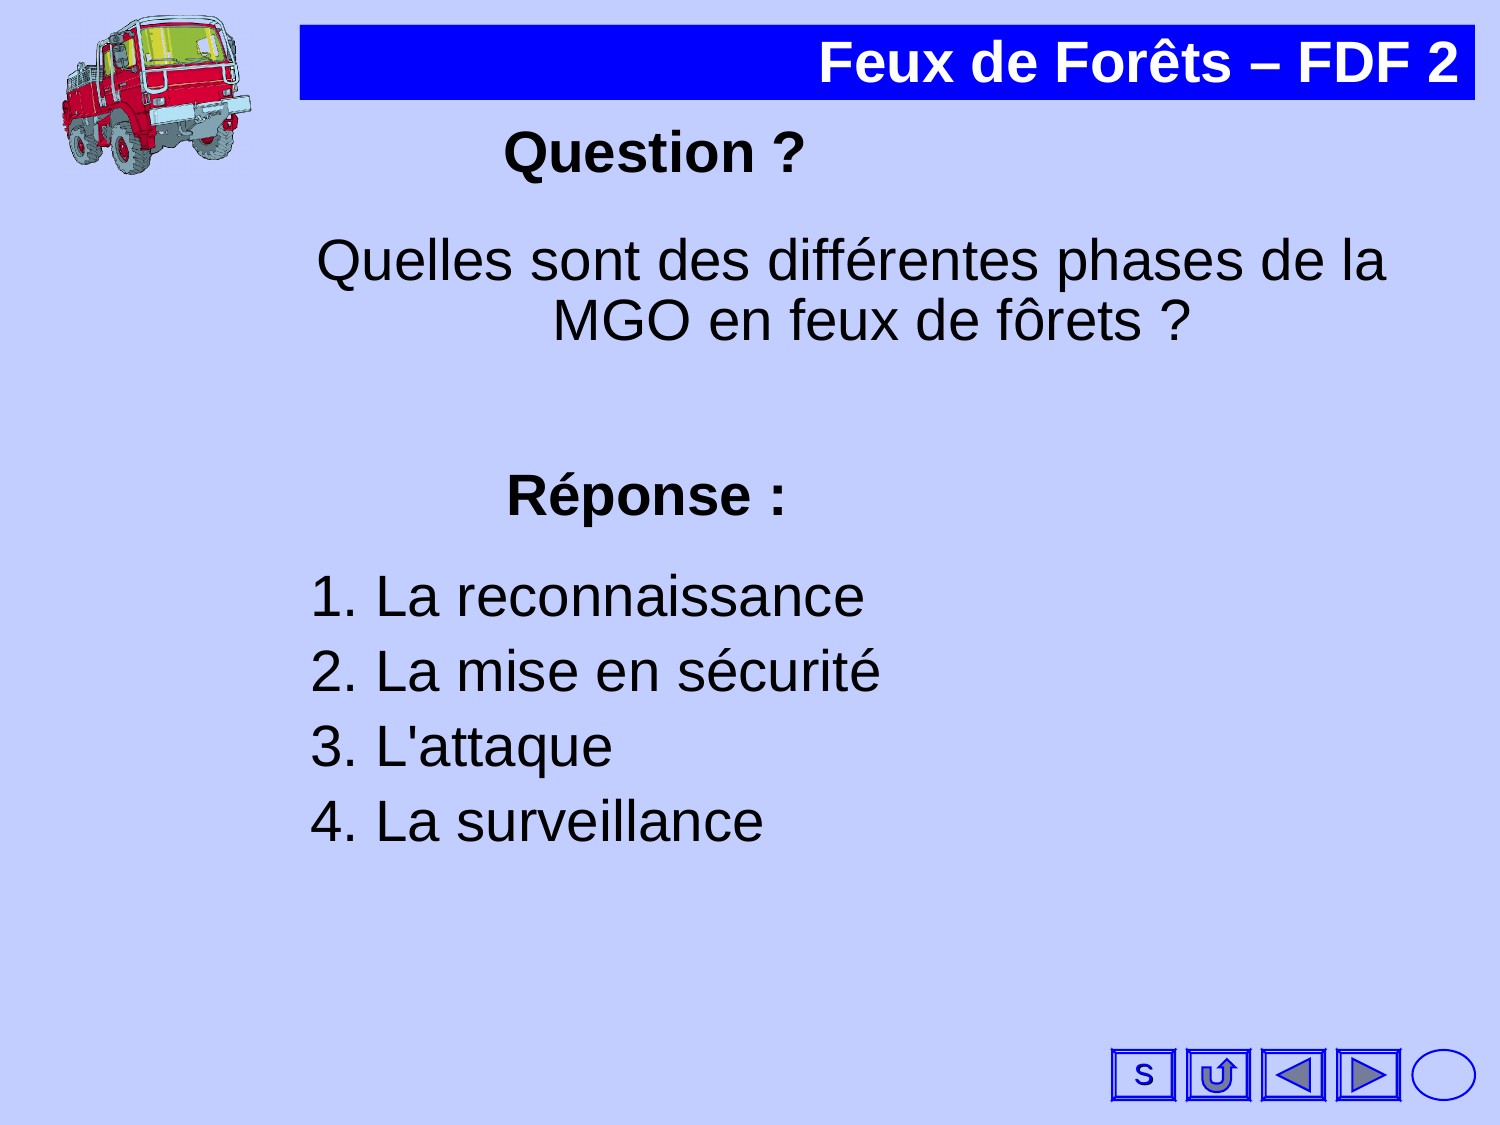

Feux de Forêts – FDF 2
Question ?
# Quelles sont des différentes phases de la MGO en feux de fôrets ?
Réponse :
La reconnaissance
La mise en sécurité
L'attaque
La surveillance